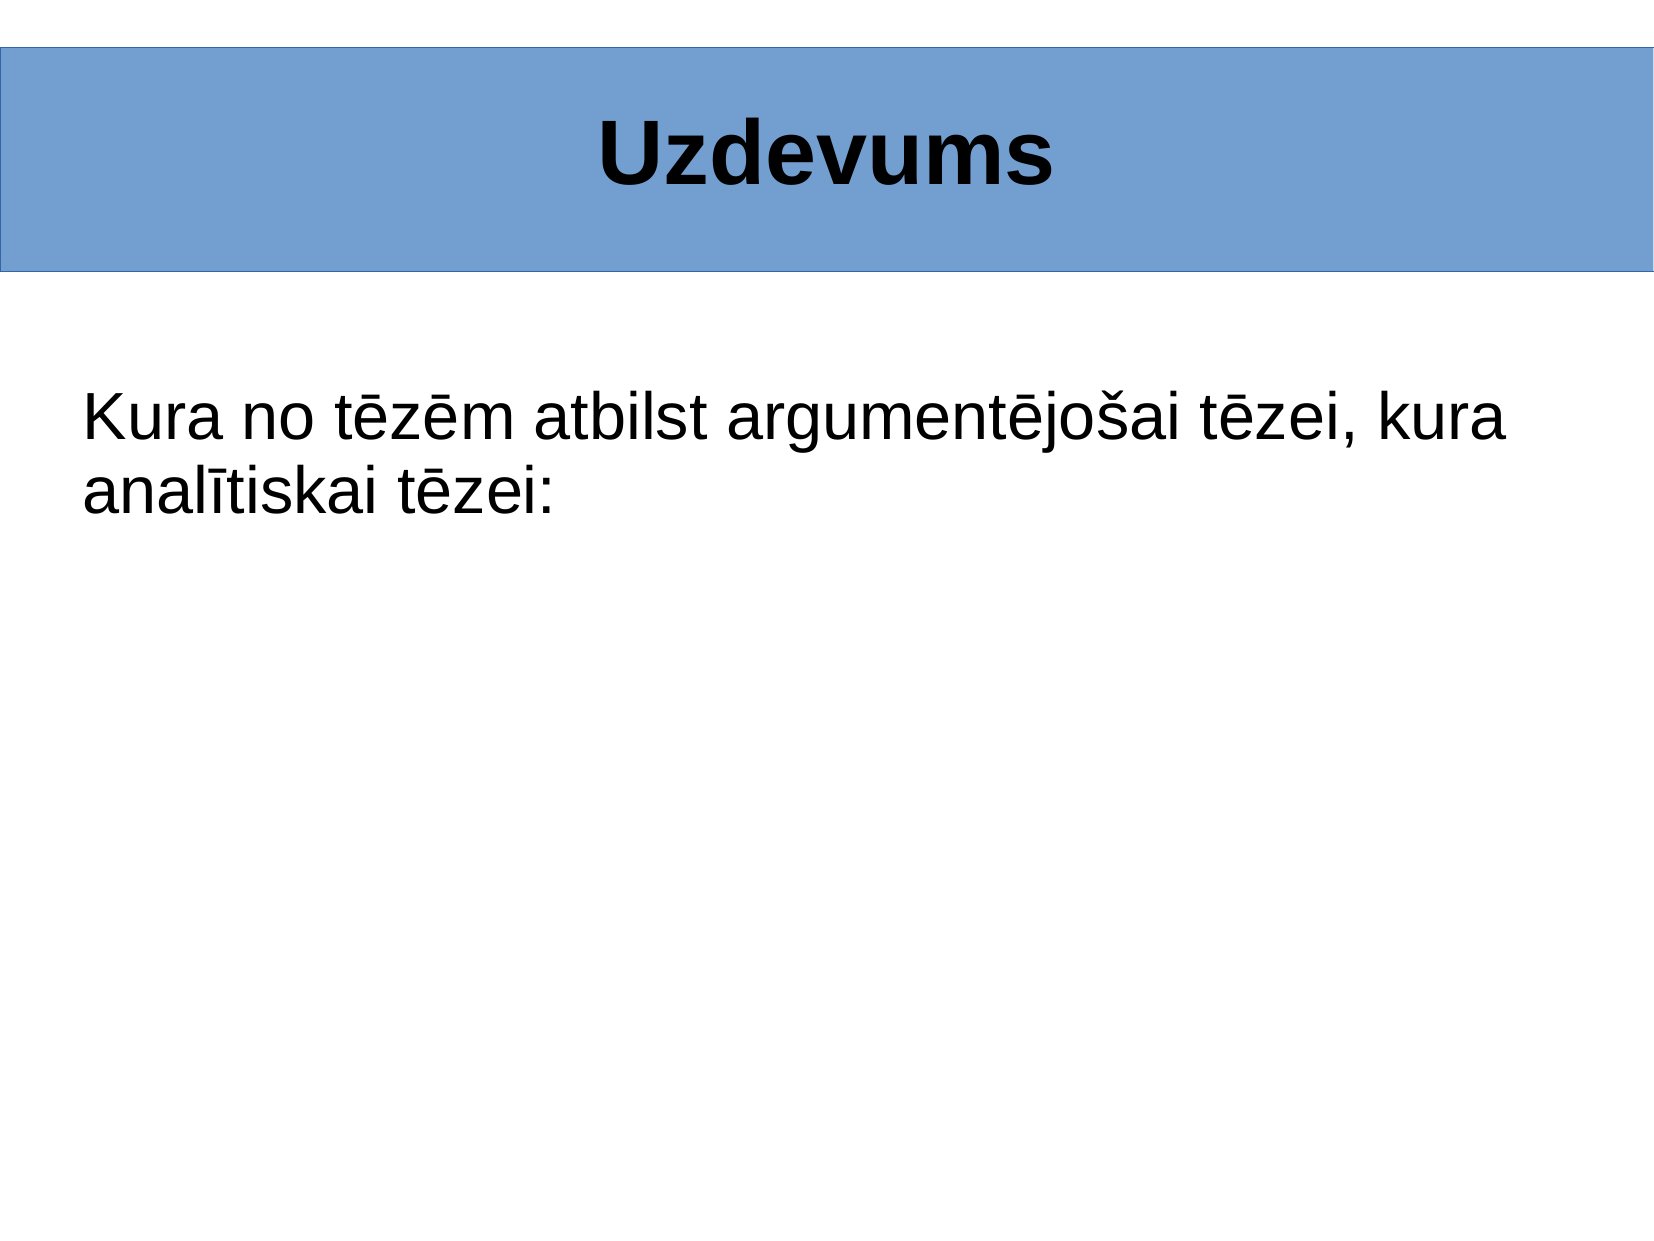

# Uzdevums
Kura no tēzēm atbilst argumentējošai tēzei, kura analītiskai tēzei: